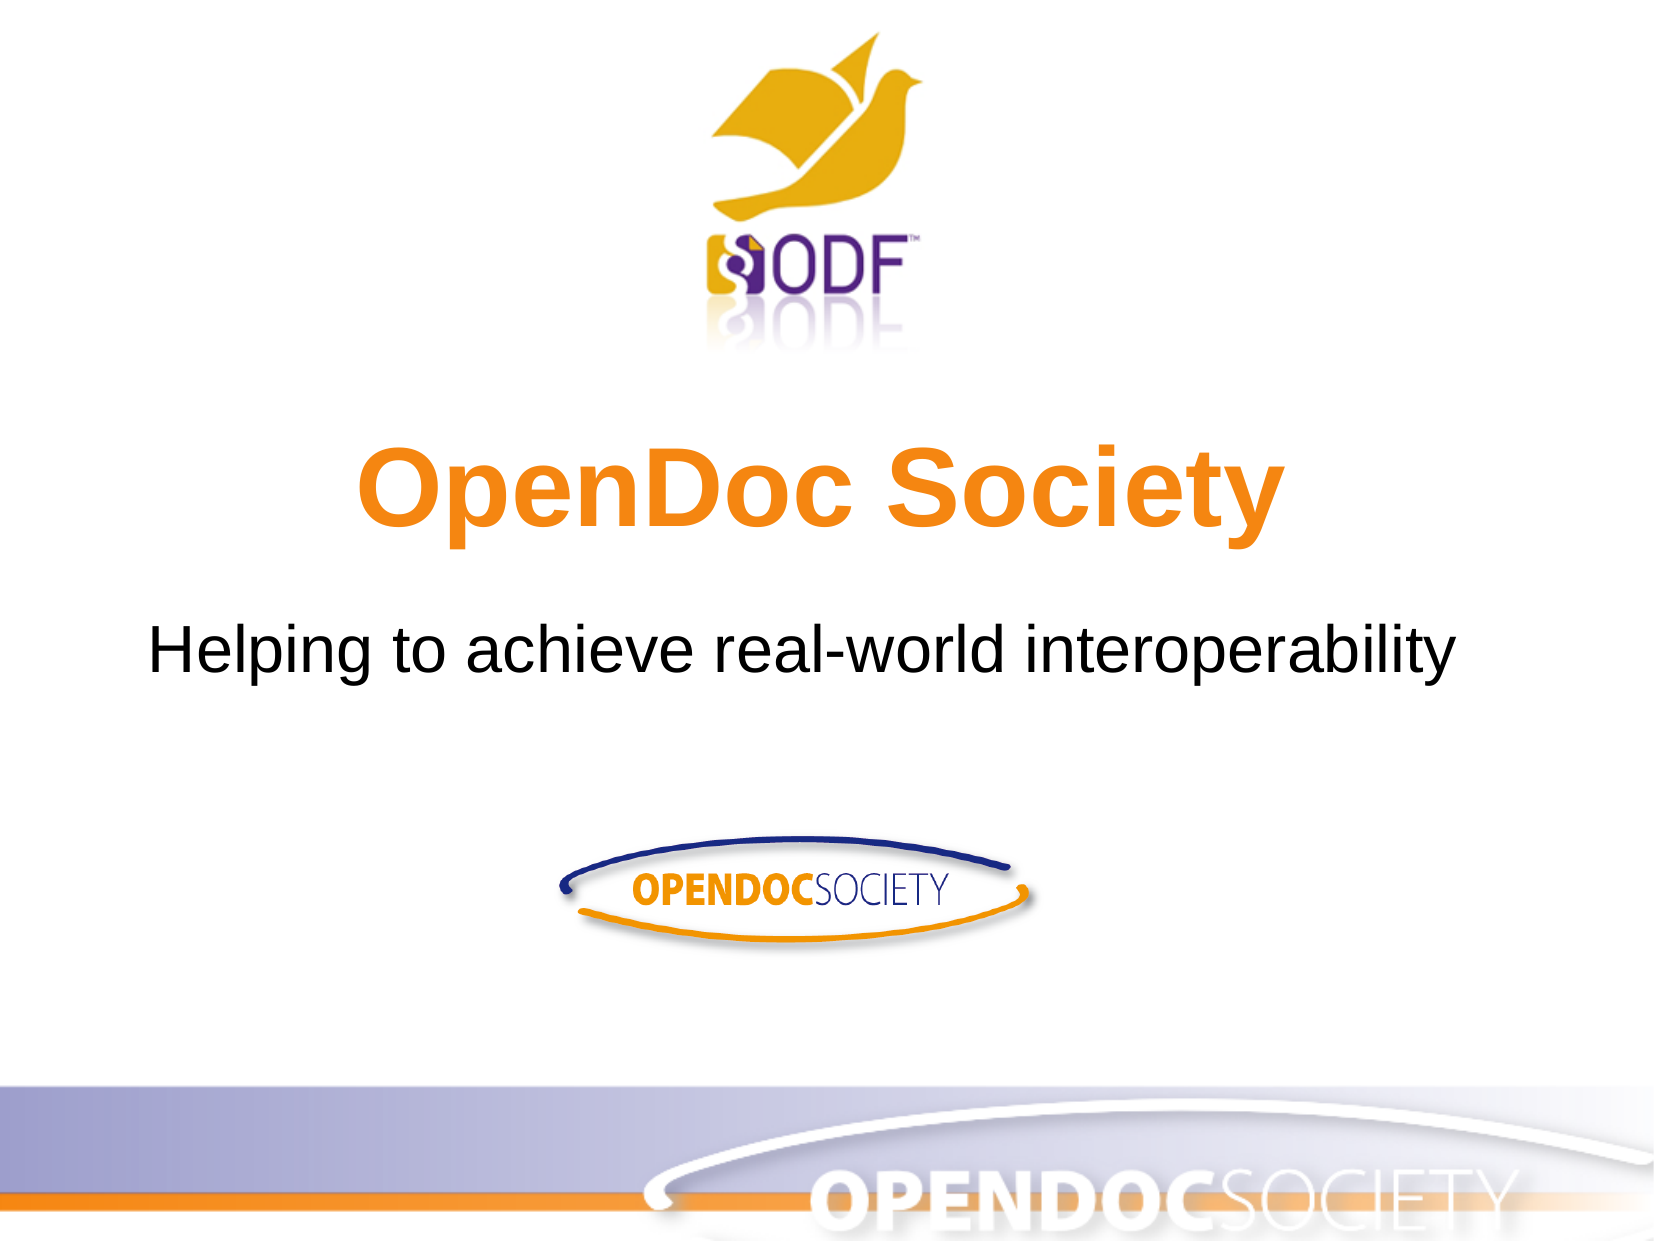

# OpenDoc Society
Helping to achieve real-world interoperability